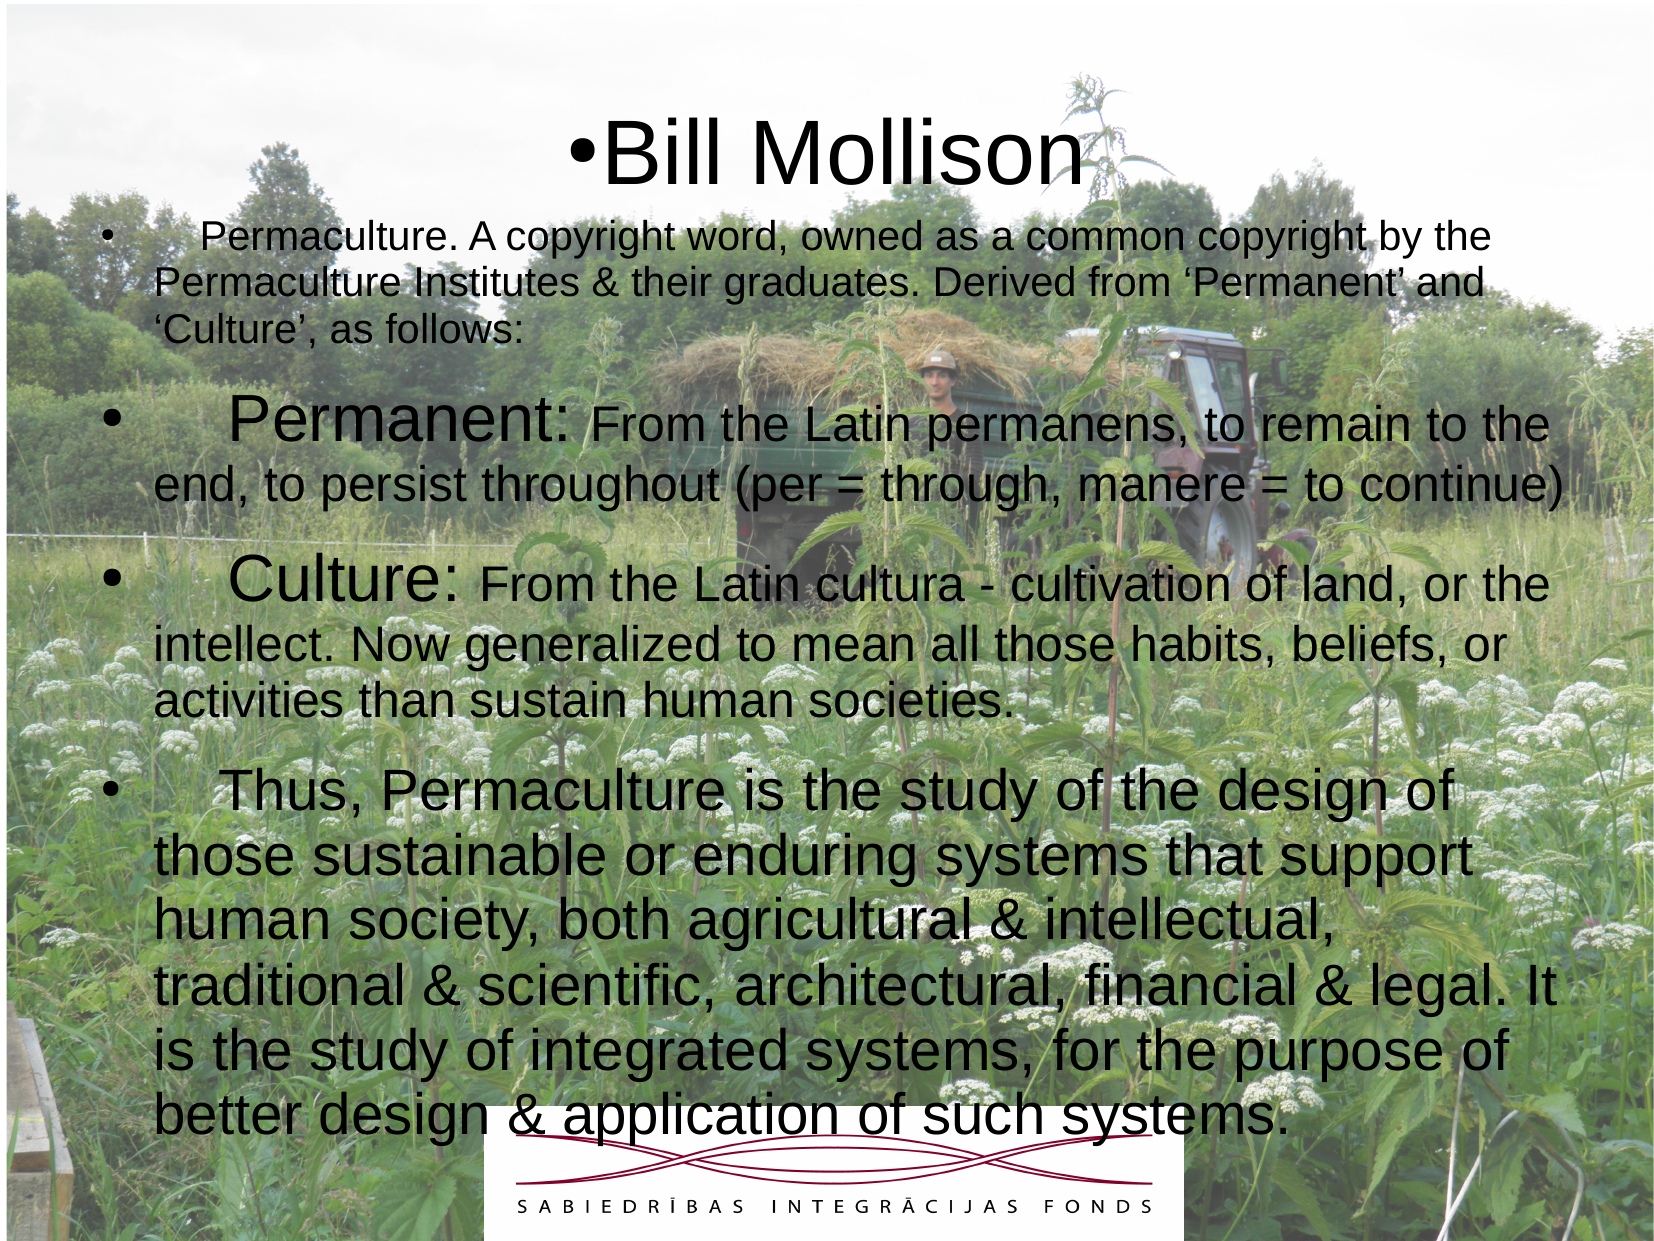

# Bill Mollison
 Permaculture. A copyright word, owned as a common copyright by the Permaculture Institutes & their graduates. Derived from ‘Permanent’ and ‘Culture’, as follows:
 Permanent: From the Latin permanens, to remain to the end, to persist throughout (per = through, manere = to continue)
 Culture: From the Latin cultura - cultivation of land, or the intellect. Now generalized to mean all those habits, beliefs, or activities than sustain human societies.
 Thus, Permaculture is the study of the design of those sustainable or enduring systems that support human society, both agricultural & intellectual, traditional & scientific, architectural, financial & legal. It is the study of integrated systems, for the purpose of better design & application of such systems.